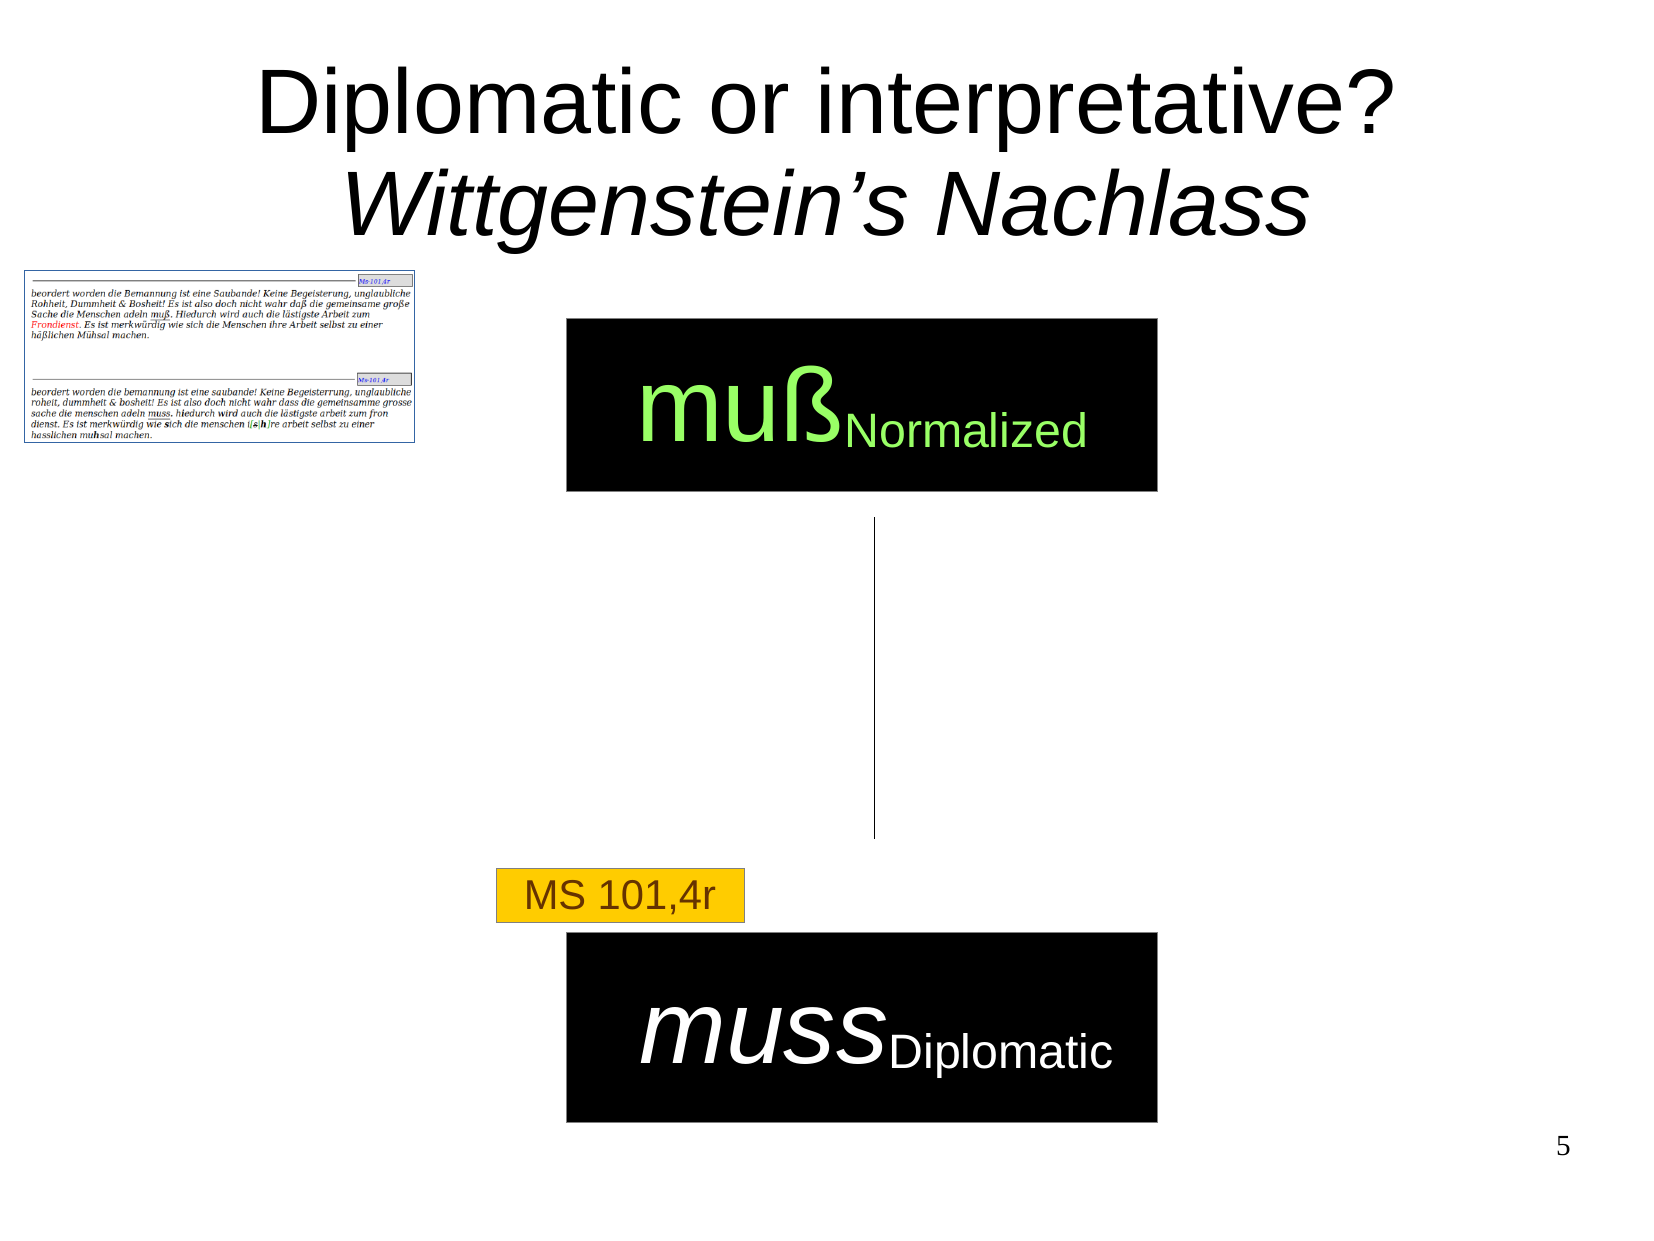

# Diplomatic or interpretative? Wittgenstein’s Nachlass
mußNormalized
MS 101,4r
 mussDiplomatic
5